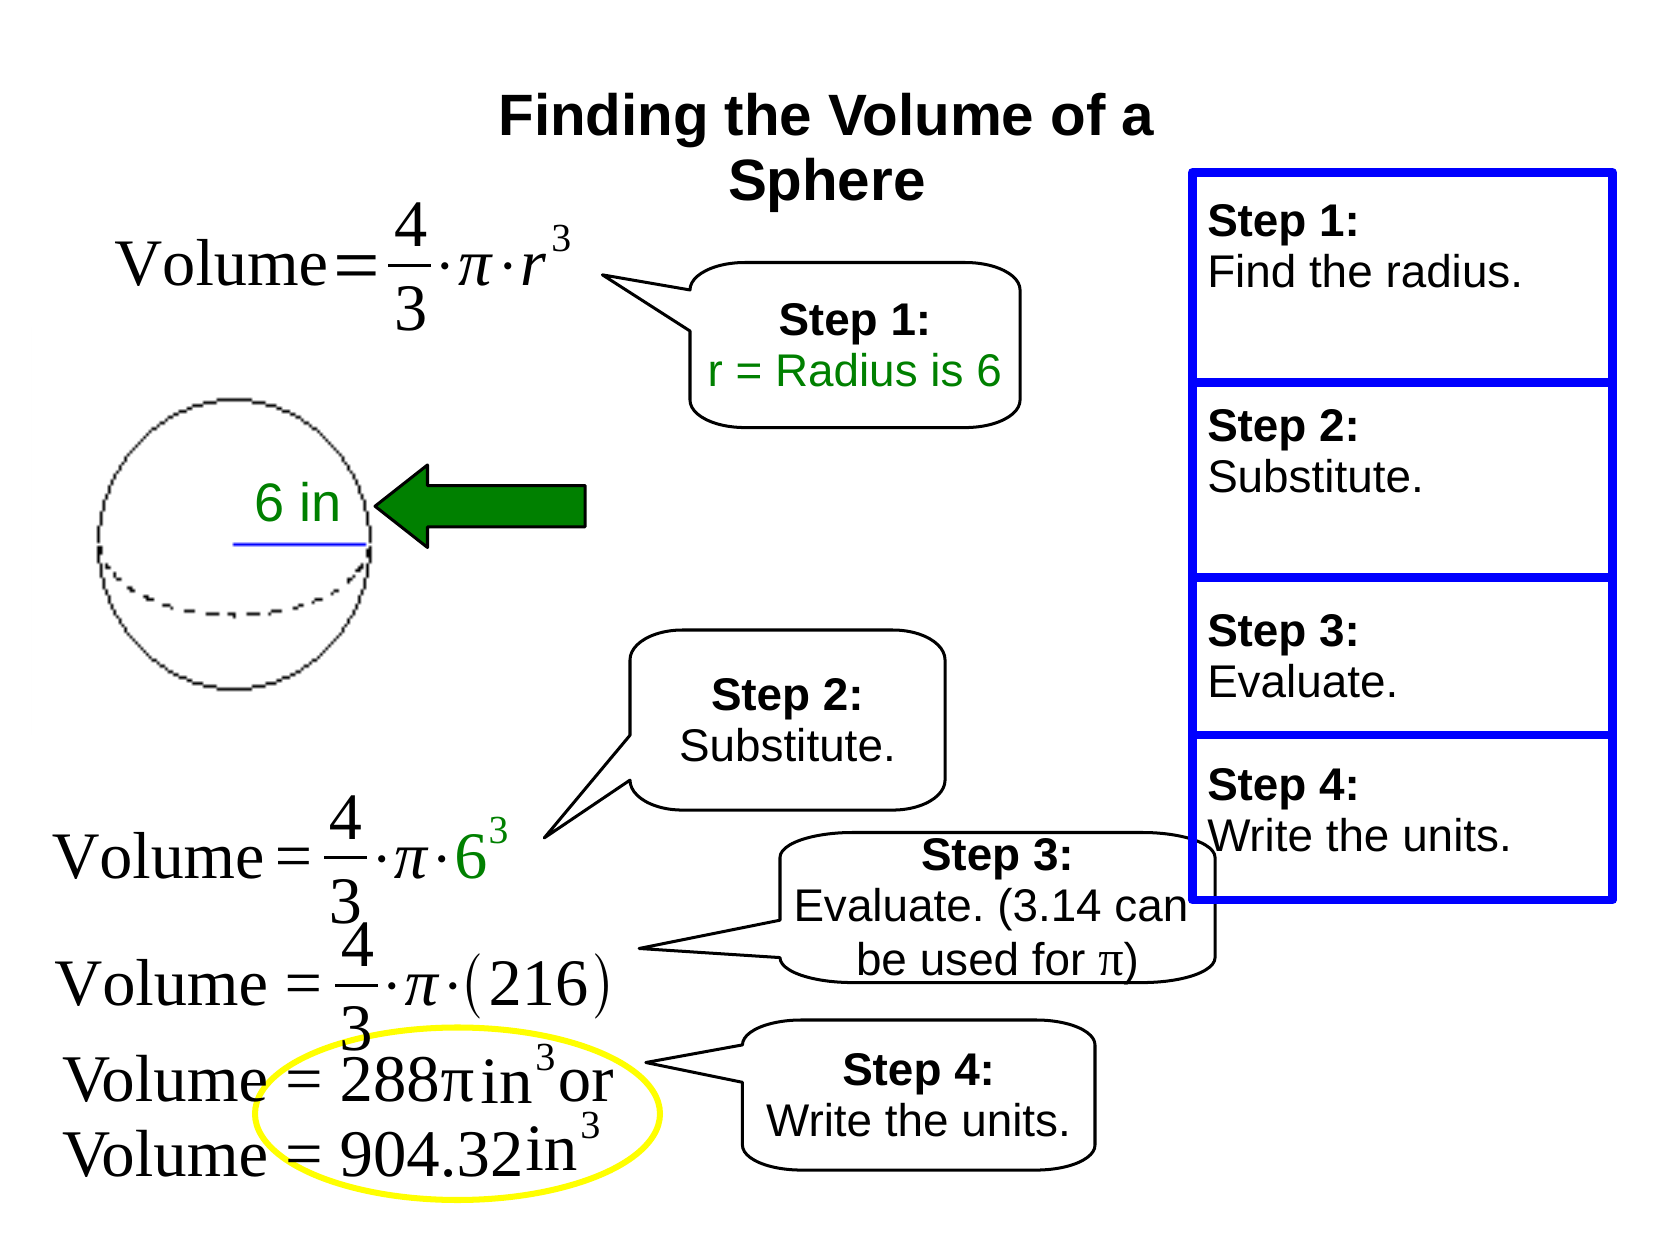

Finding the Volume of a Sphere
Step 1:
Find the radius.
Step 2:
Substitute.
Step 3:
Evaluate.
Step 4:
Write the units.
Step 1:
r = Radius is 6
6 in
Step 2:
Substitute.
Step 3:
Evaluate. (3.14 can
be used for π)
Step 4:
Write the units.
Volume = 288π or
Volume = 904.32